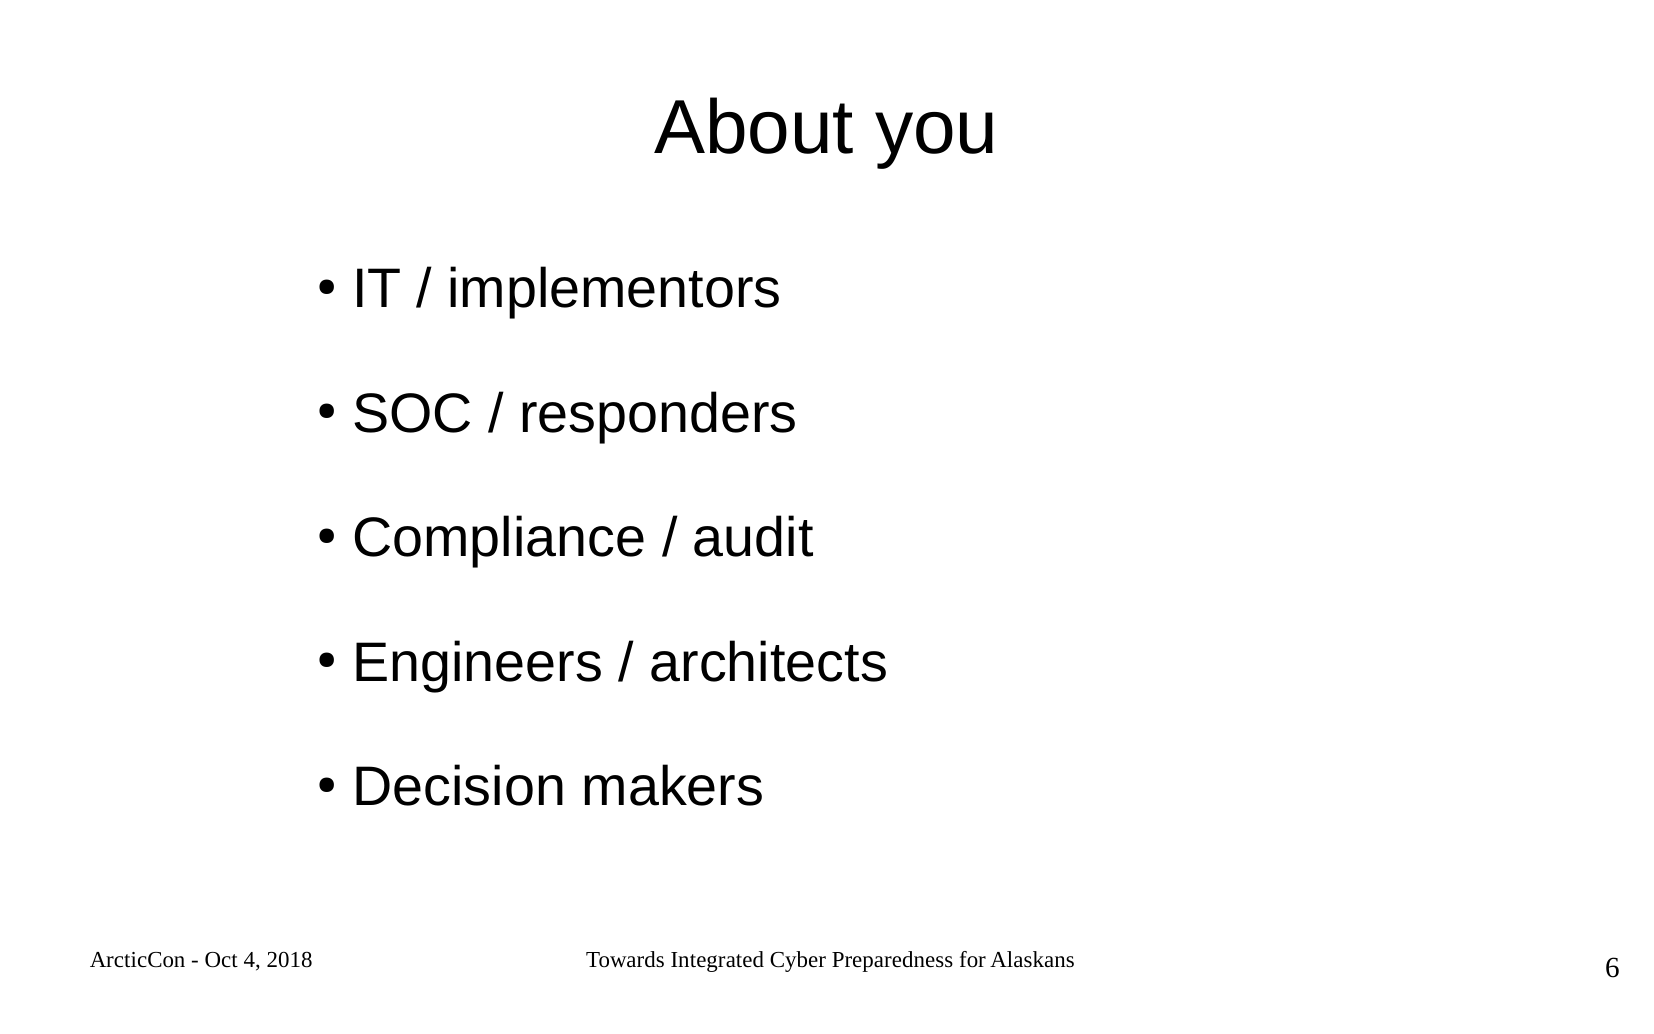

# About you
IT / implementors
SOC / responders
Compliance / audit
Engineers / architects
Decision makers